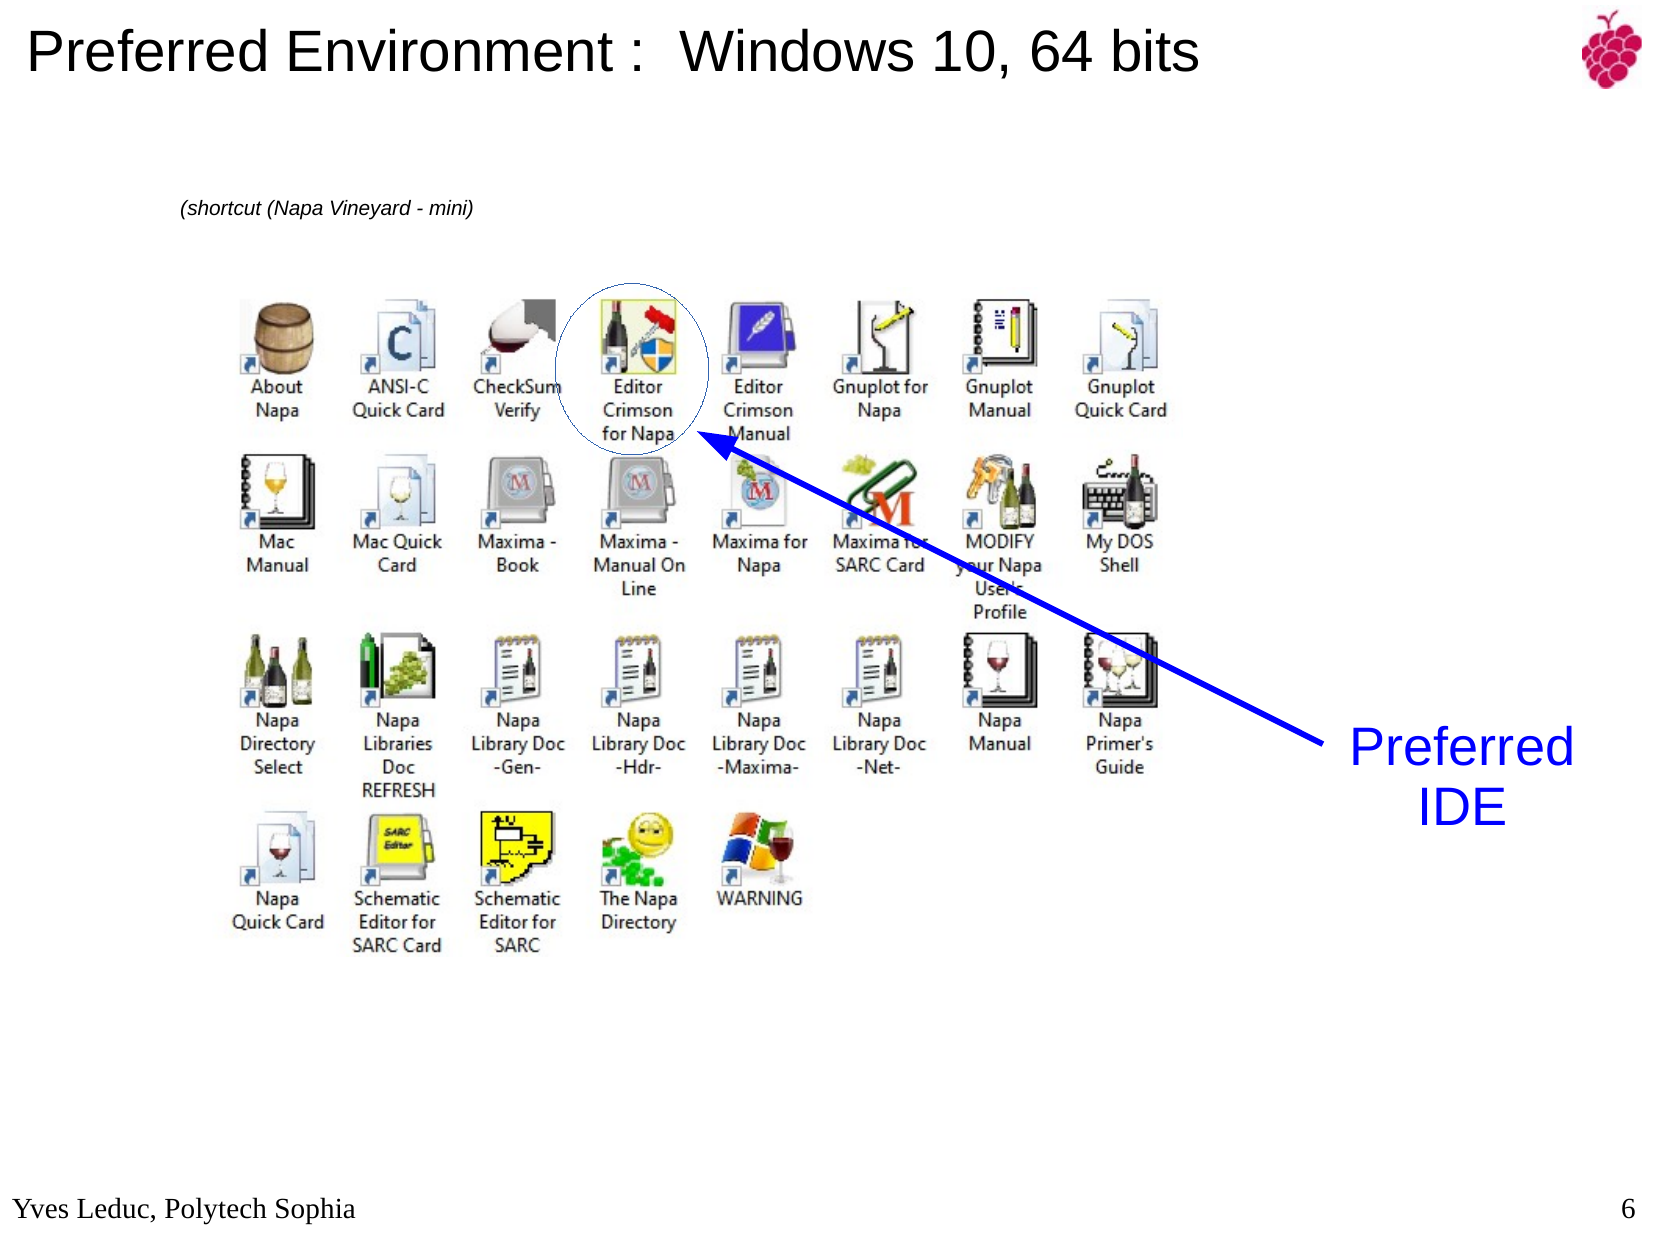

Preferred Environment : Windows 10, 64 bits
(shortcut (Napa Vineyard - mini)
Preferred
IDE
Yves Leduc, Polytech Sophia
6